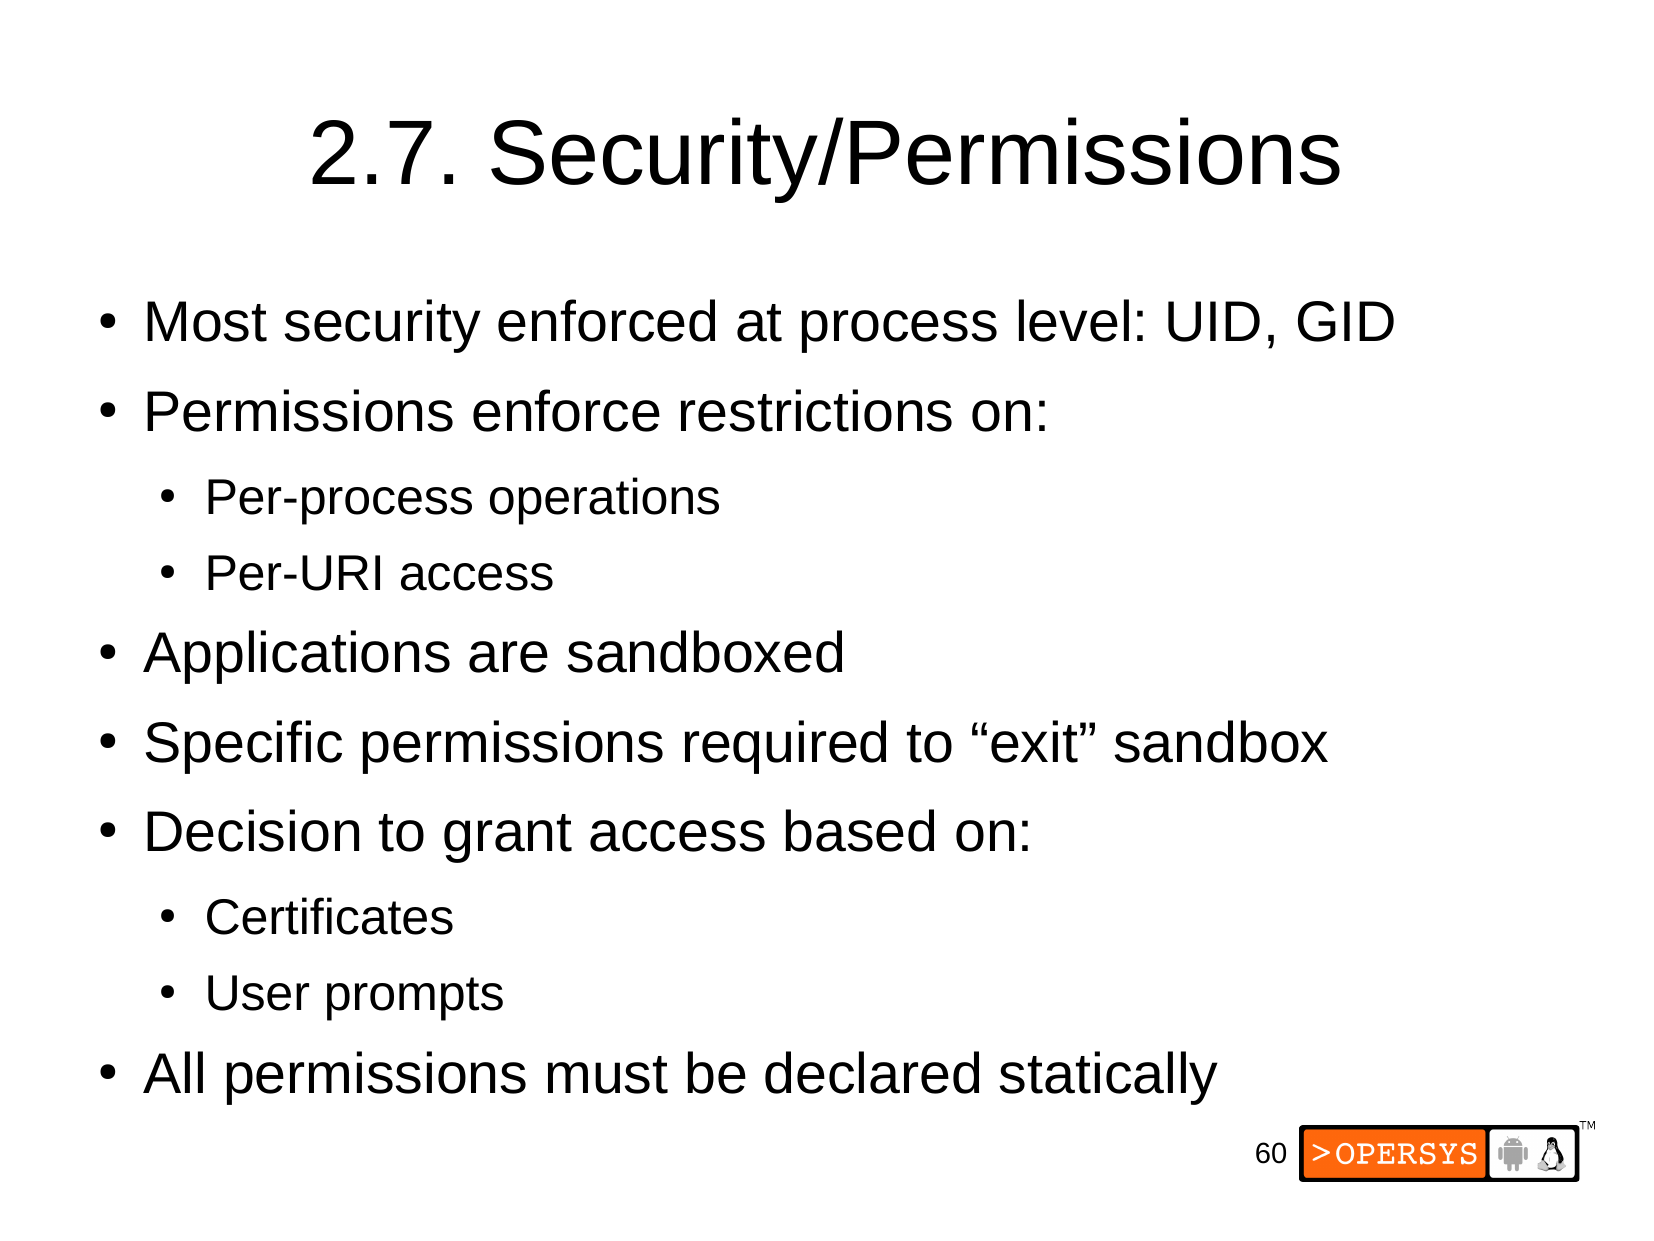

# 2.7. Security/Permissions
Most security enforced at process level: UID, GID
Permissions enforce restrictions on:
Per-process operations
Per-URI access
Applications are sandboxed
Specific permissions required to “exit” sandbox
Decision to grant access based on:
Certificates
User prompts
All permissions must be declared statically